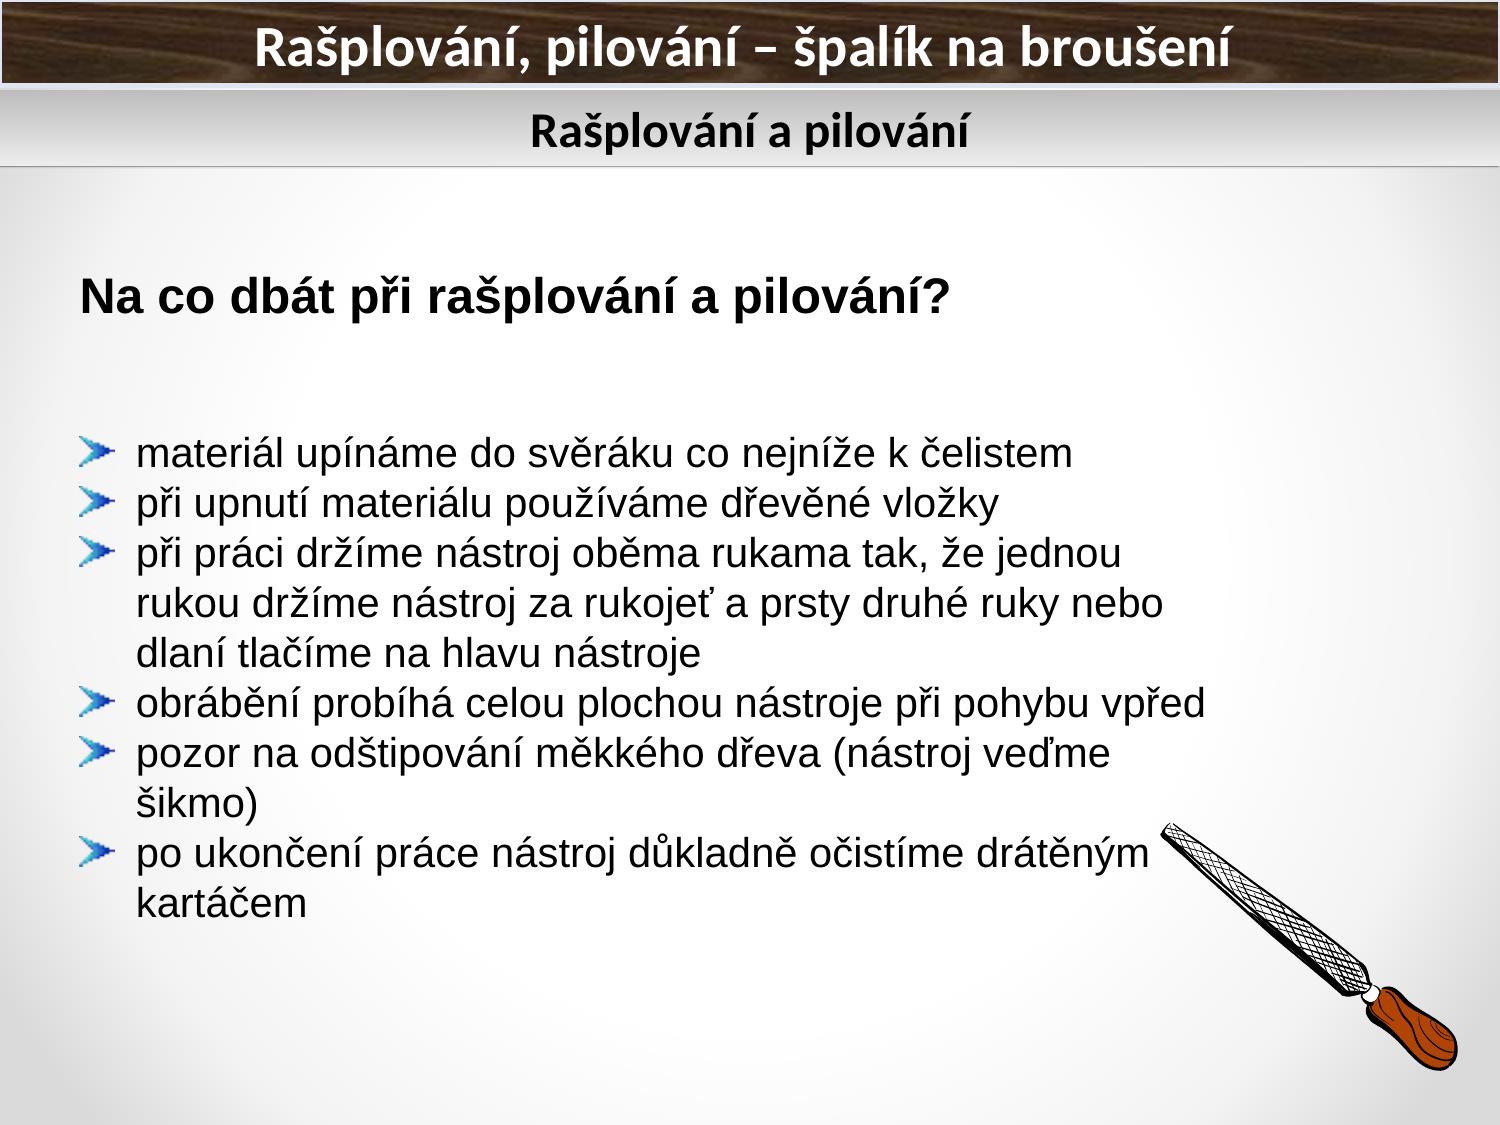

Rašplování, pilování – špalík na broušení
Rašplování a pilování
Na co dbát při rašplování a pilování?
materiál upínáme do svěráku co nejníže k čelistem
při upnutí materiálu používáme dřevěné vložky
při práci držíme nástroj oběma rukama tak, že jednou rukou držíme nástroj za rukojeť a prsty druhé ruky nebo dlaní tlačíme na hlavu nástroje
obrábění probíhá celou plochou nástroje při pohybu vpřed
pozor na odštipování měkkého dřeva (nástroj veďme šikmo)
po ukončení práce nástroj důkladně očistíme drátěným kartáčem